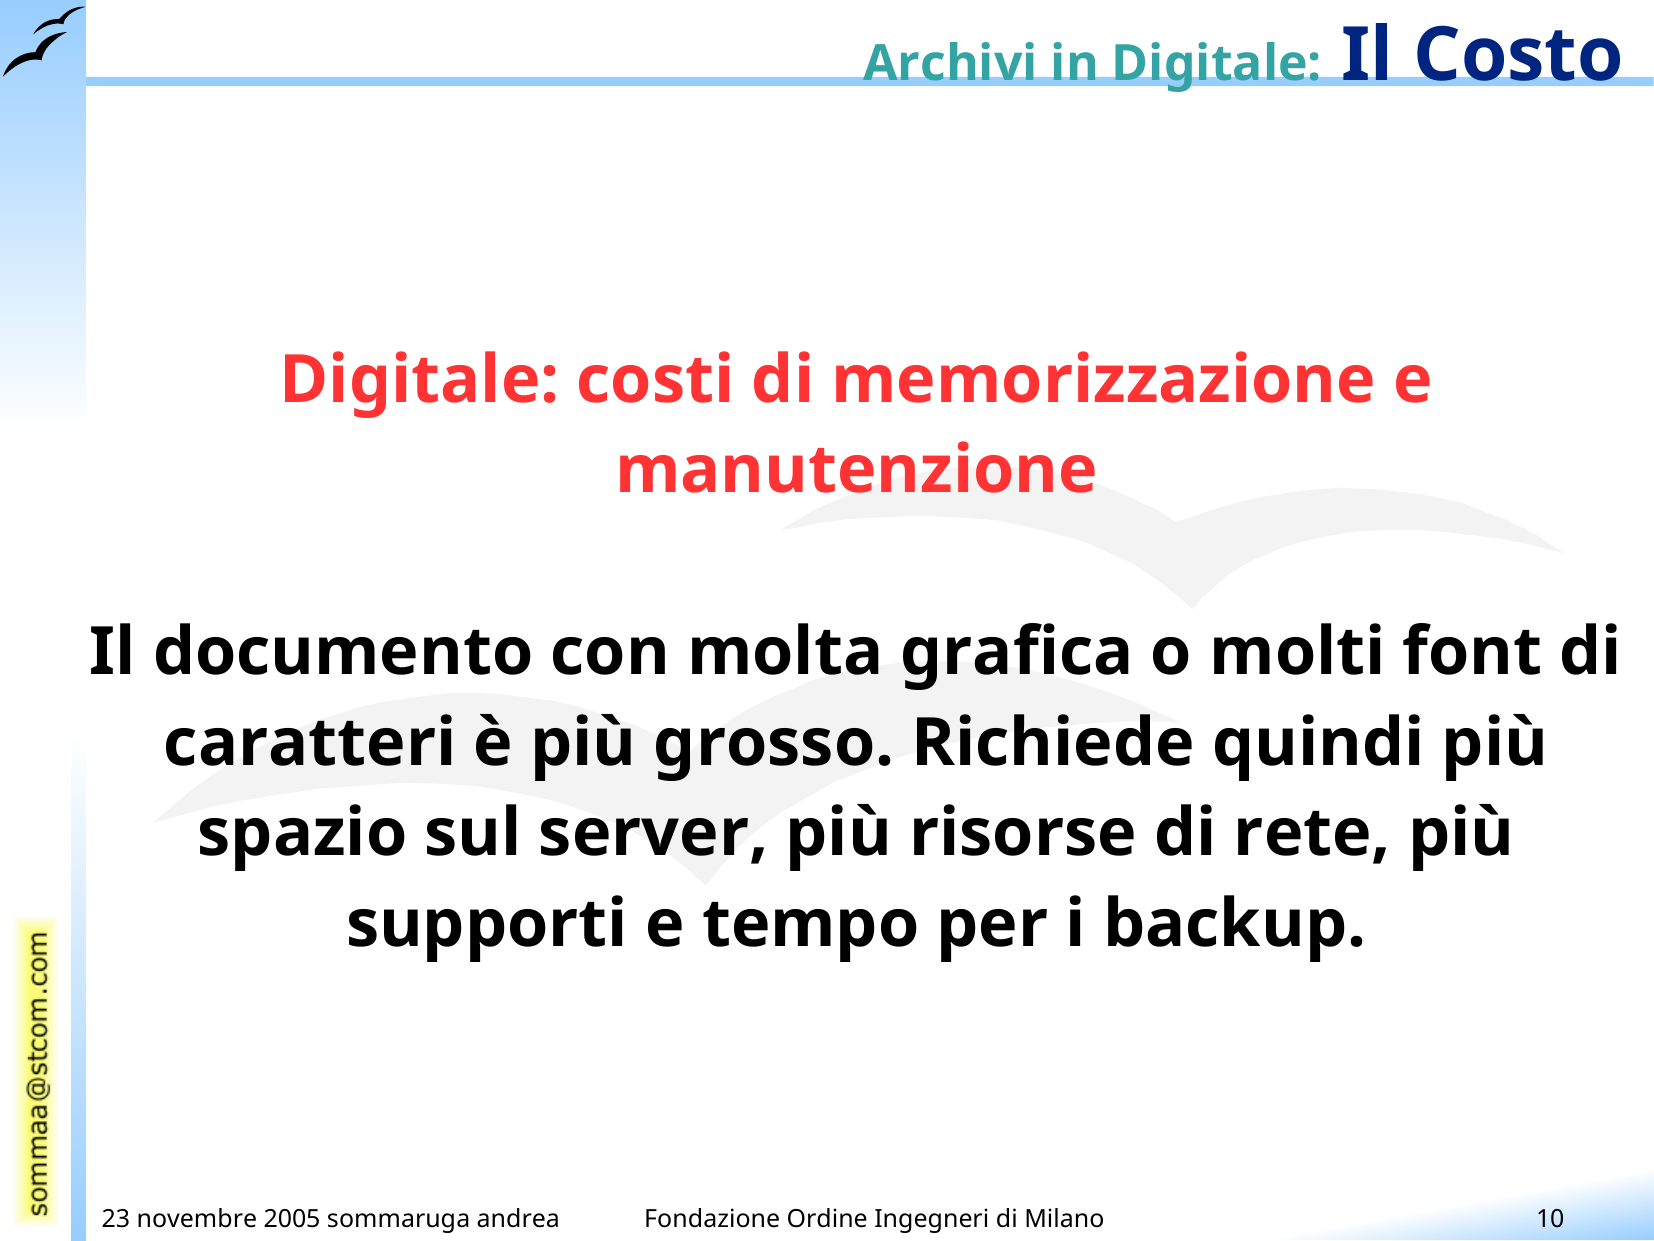

# Archivi in Digitale: Il Costo
Digitale: costi di memorizzazione e manutenzione
Il documento con molta grafica o molti font di caratteri è più grosso. Richiede quindi più spazio sul server, più risorse di rete, più supporti e tempo per i backup.